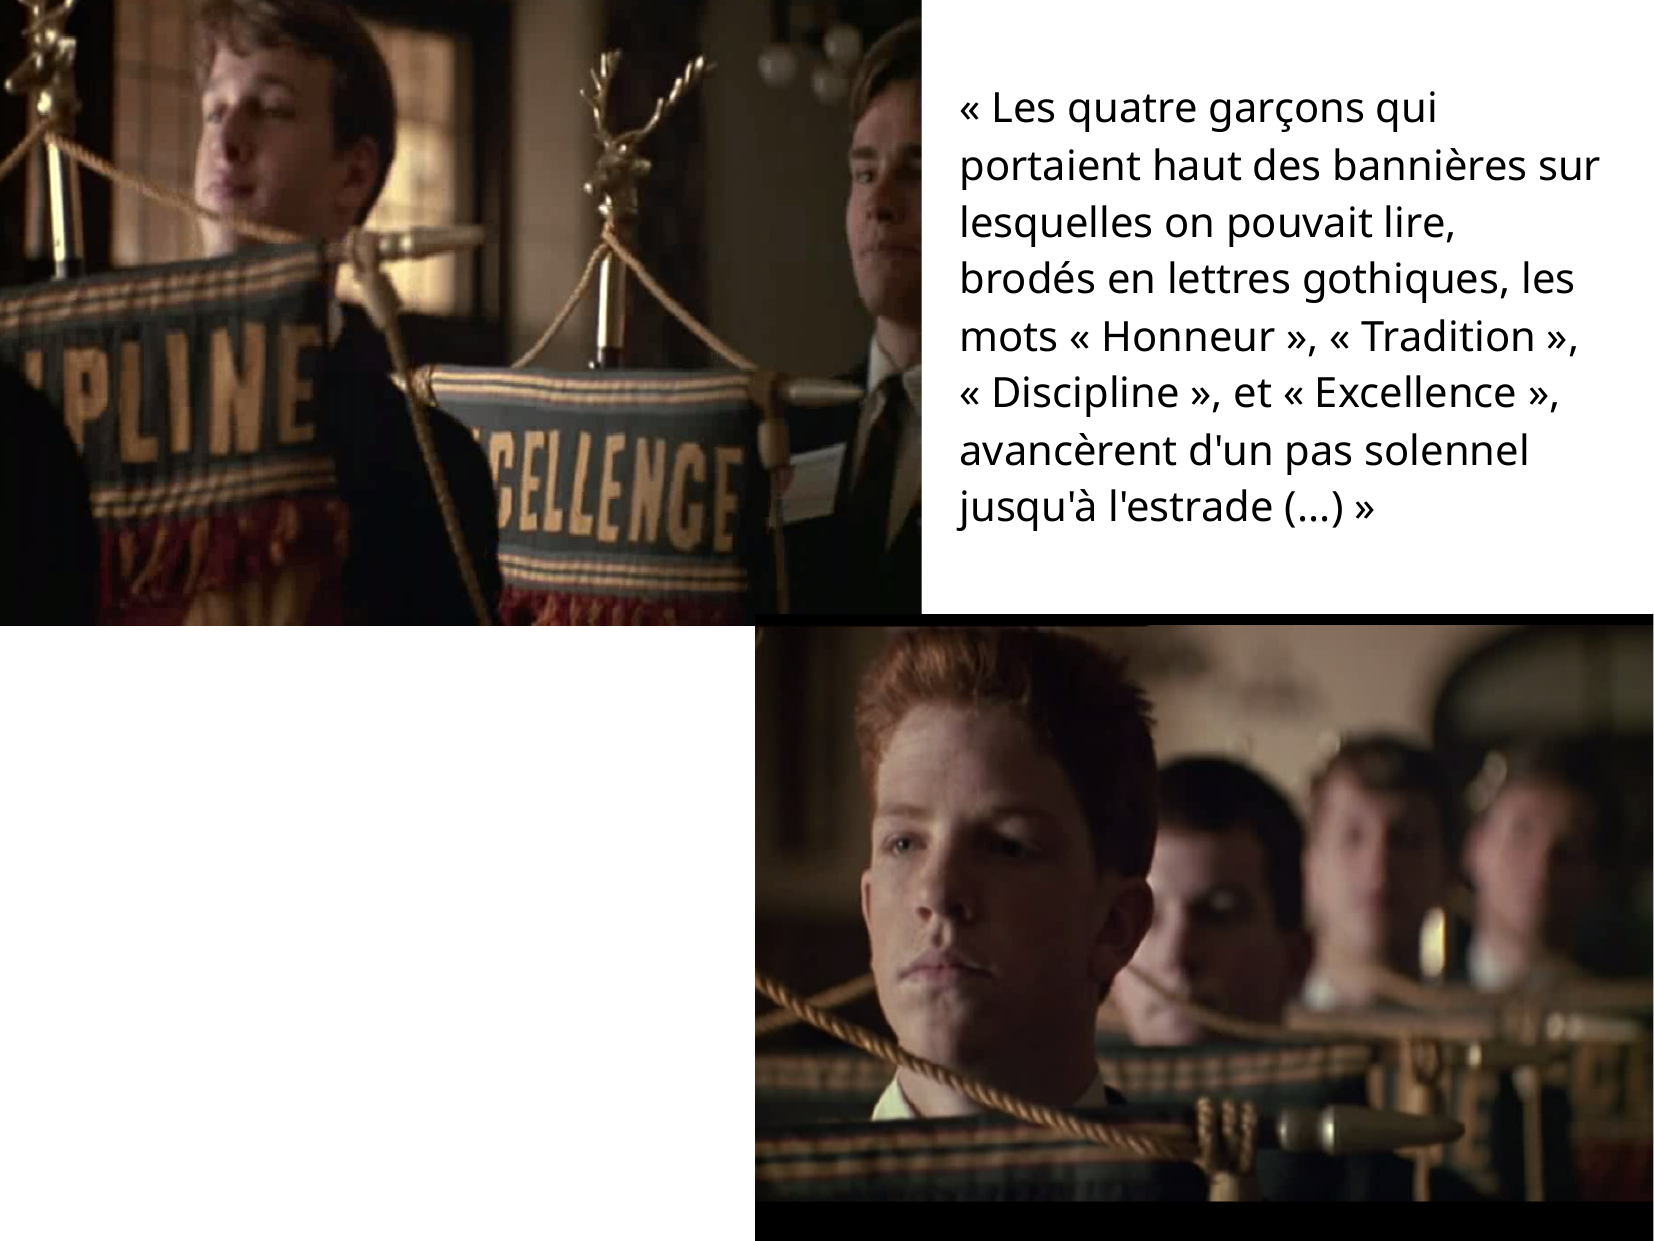

« Les quatre garçons qui portaient haut des bannières sur lesquelles on pouvait lire, brodés en lettres gothiques, les mots « Honneur », « Tradition », « Discipline », et « Excellence », avancèrent d'un pas solennel jusqu'à l'estrade (...) »